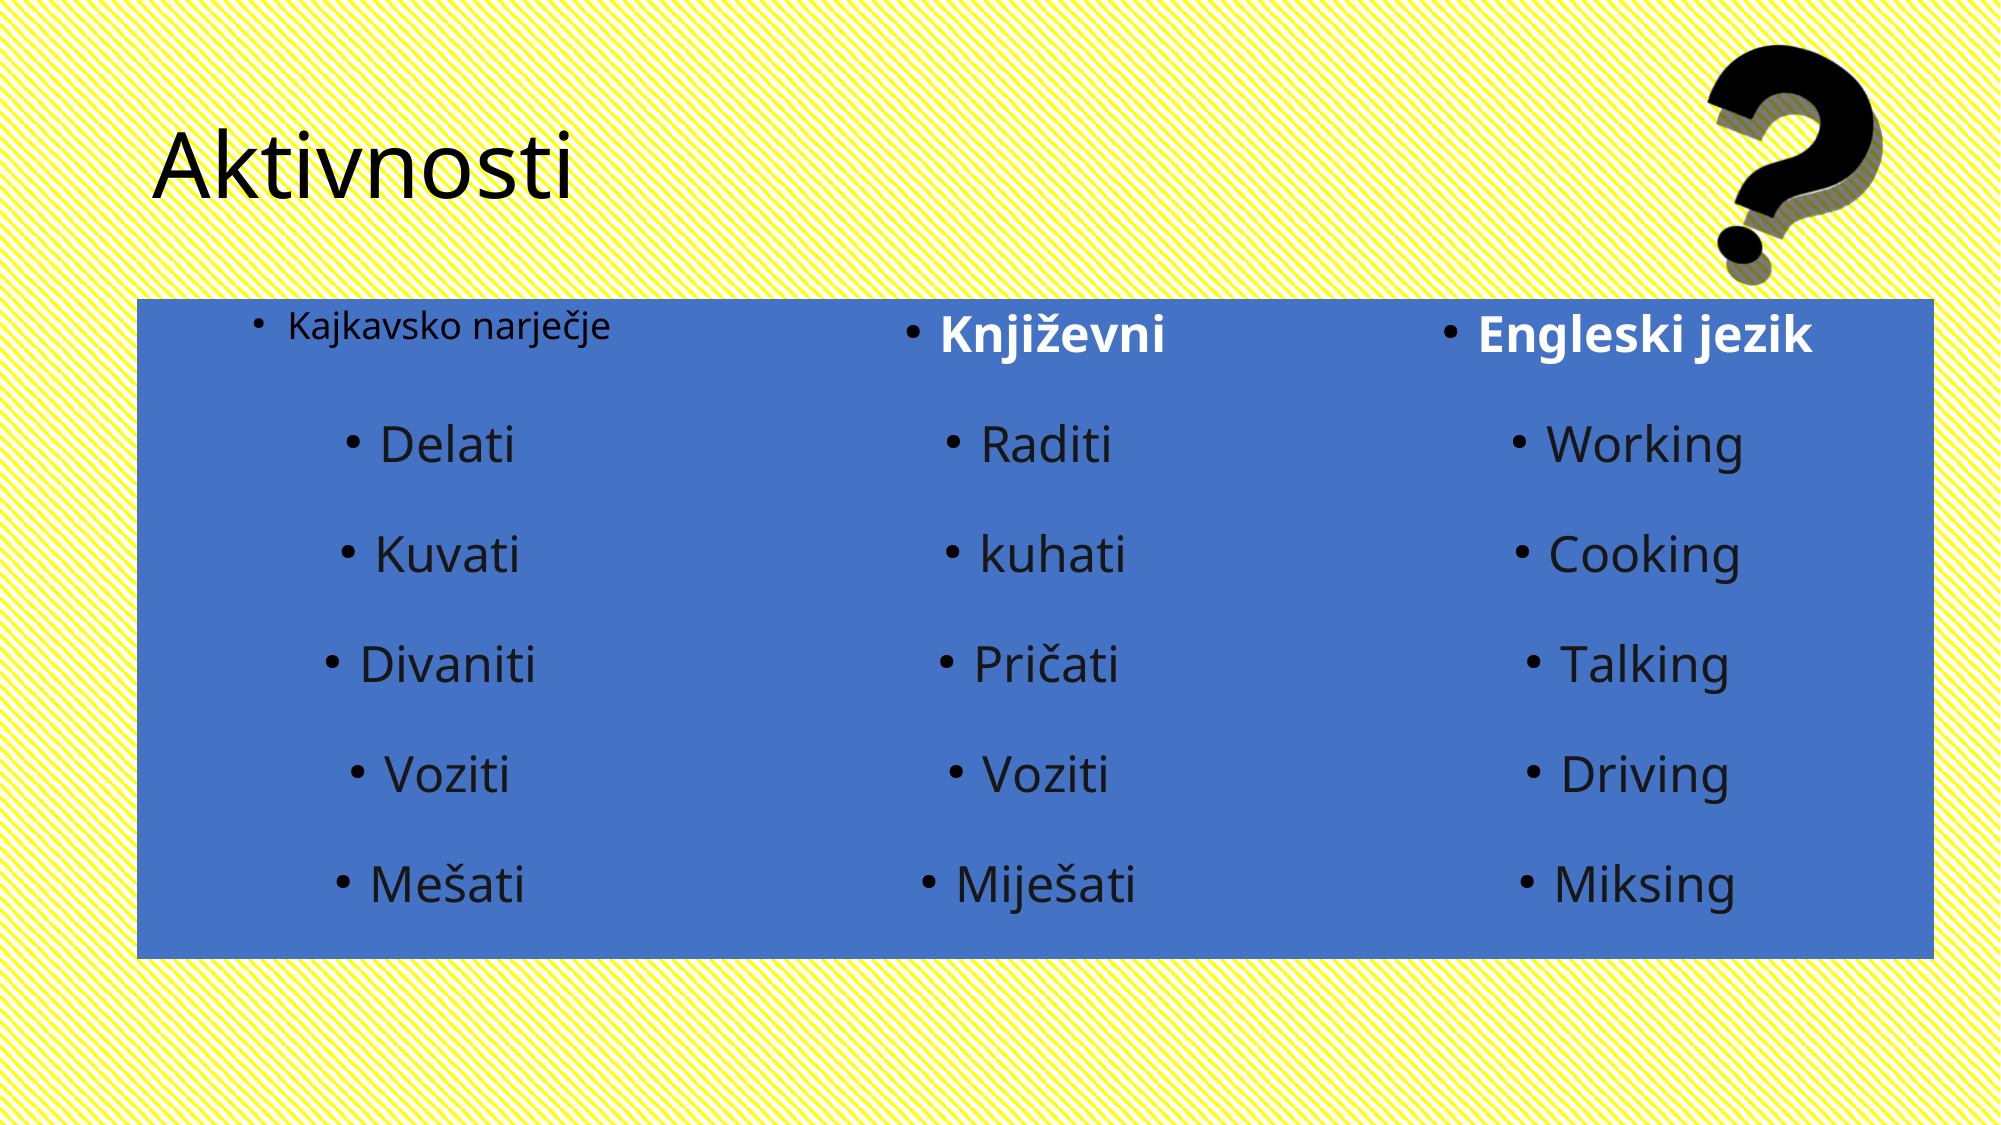

# Aktivnosti
| Kajkavsko narječje | Književni | Engleski jezik |
| --- | --- | --- |
| Delati | Raditi | Working |
| Kuvati | kuhati | Cooking |
| Divaniti | Pričati | Talking |
| Voziti | Voziti | Driving |
| Mešati | Miješati | Miksing |